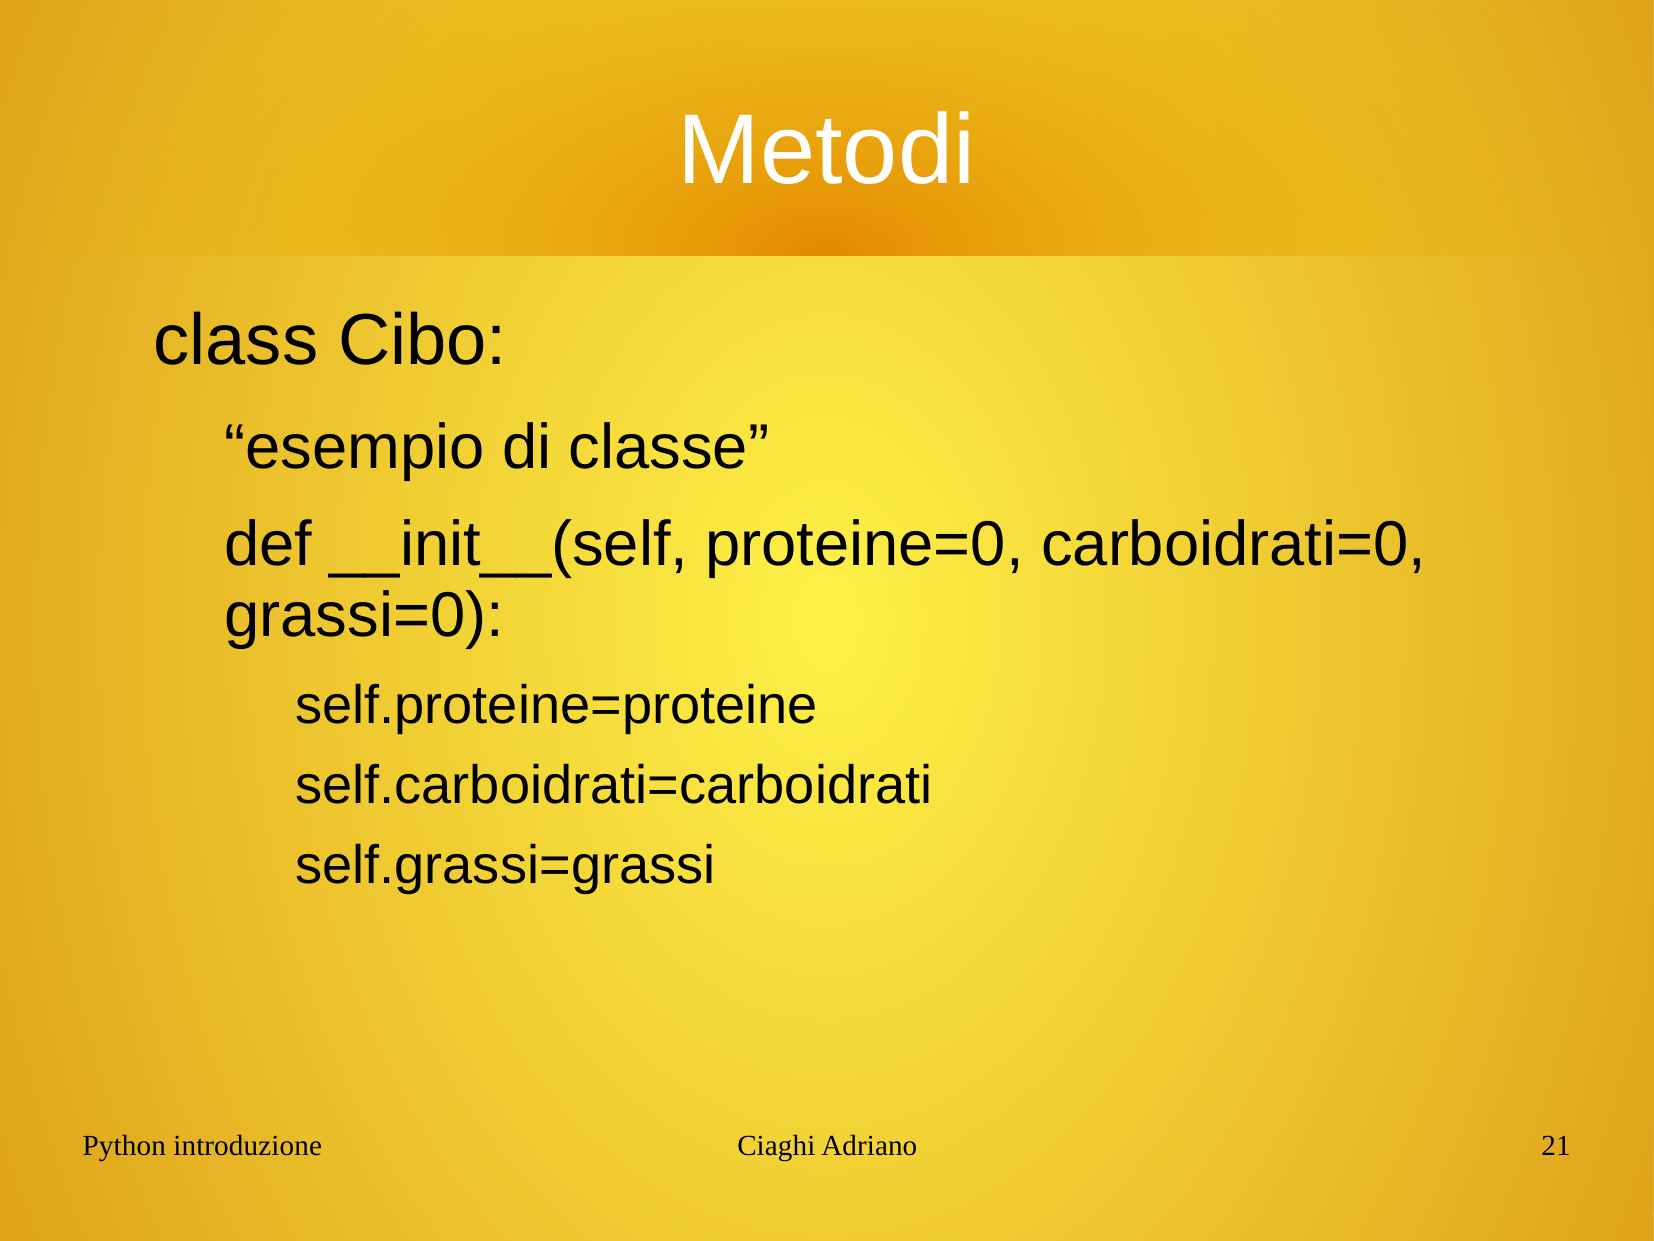

# Metodi
class Cibo:
“esempio di classe”
def __init__(self, proteine=0, carboidrati=0, grassi=0):
self.proteine=proteine
self.carboidrati=carboidrati
self.grassi=grassi
Python introduzione
Ciaghi Adriano
21